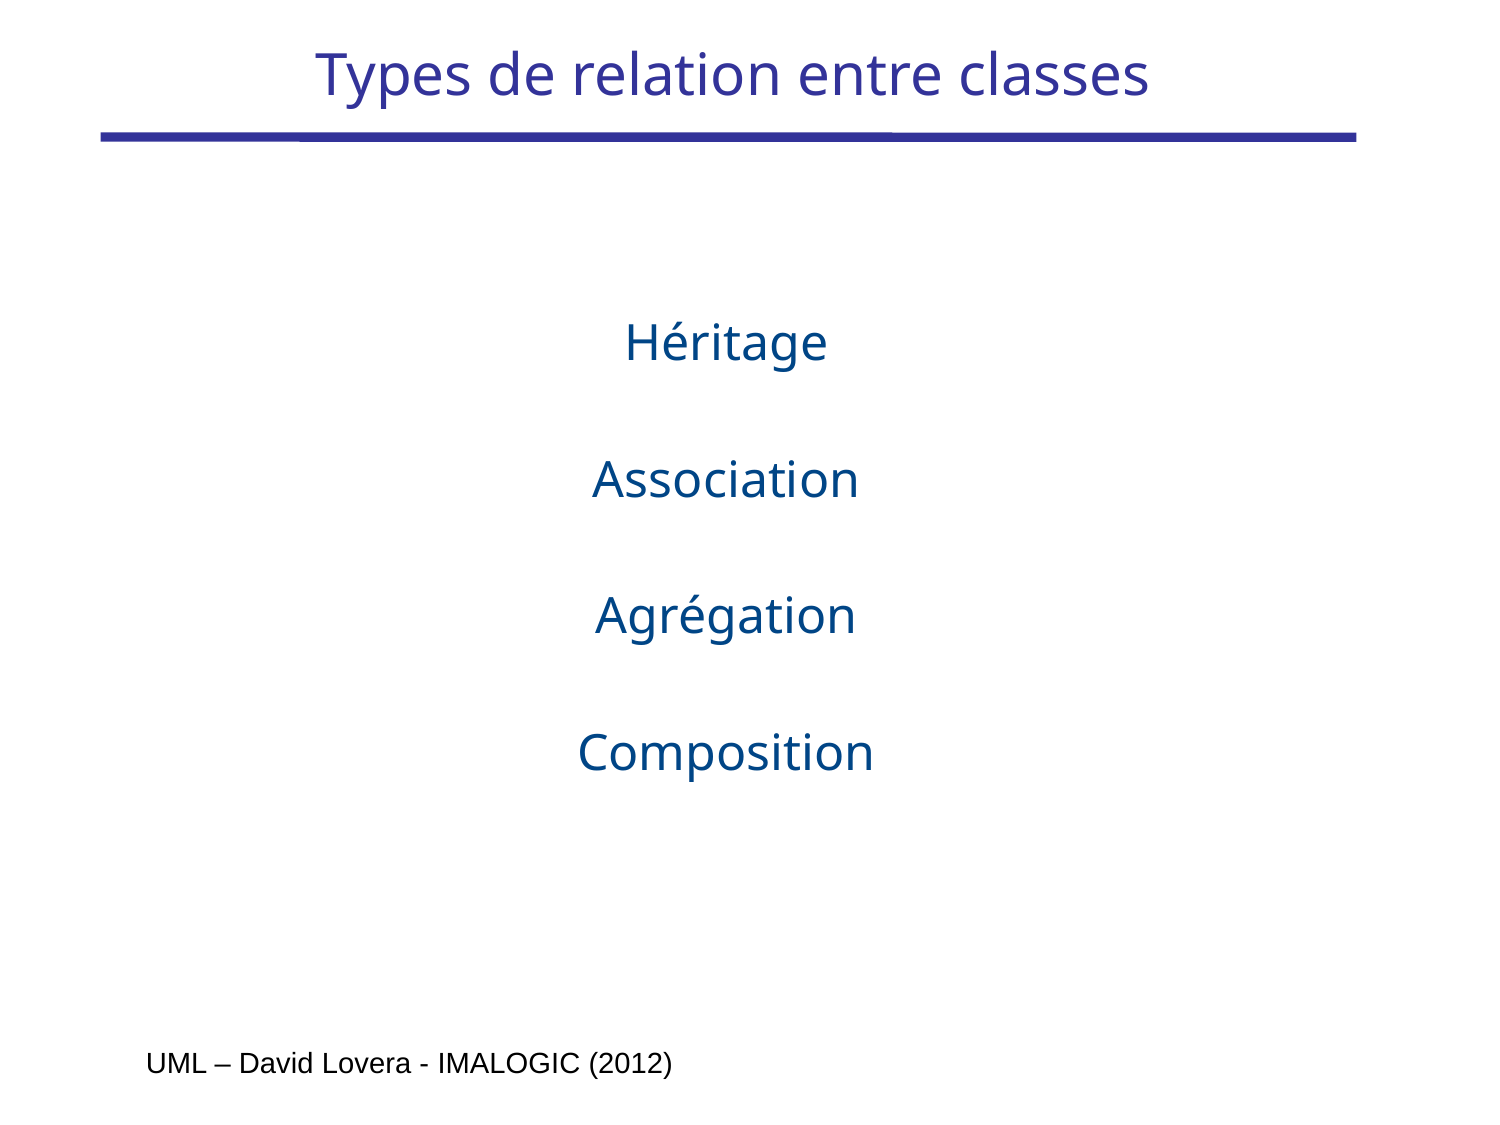

Types de relation entre classes
Héritage
Association
Agrégation
Composition
# UML – David Lovera - IMALOGIC (2012)